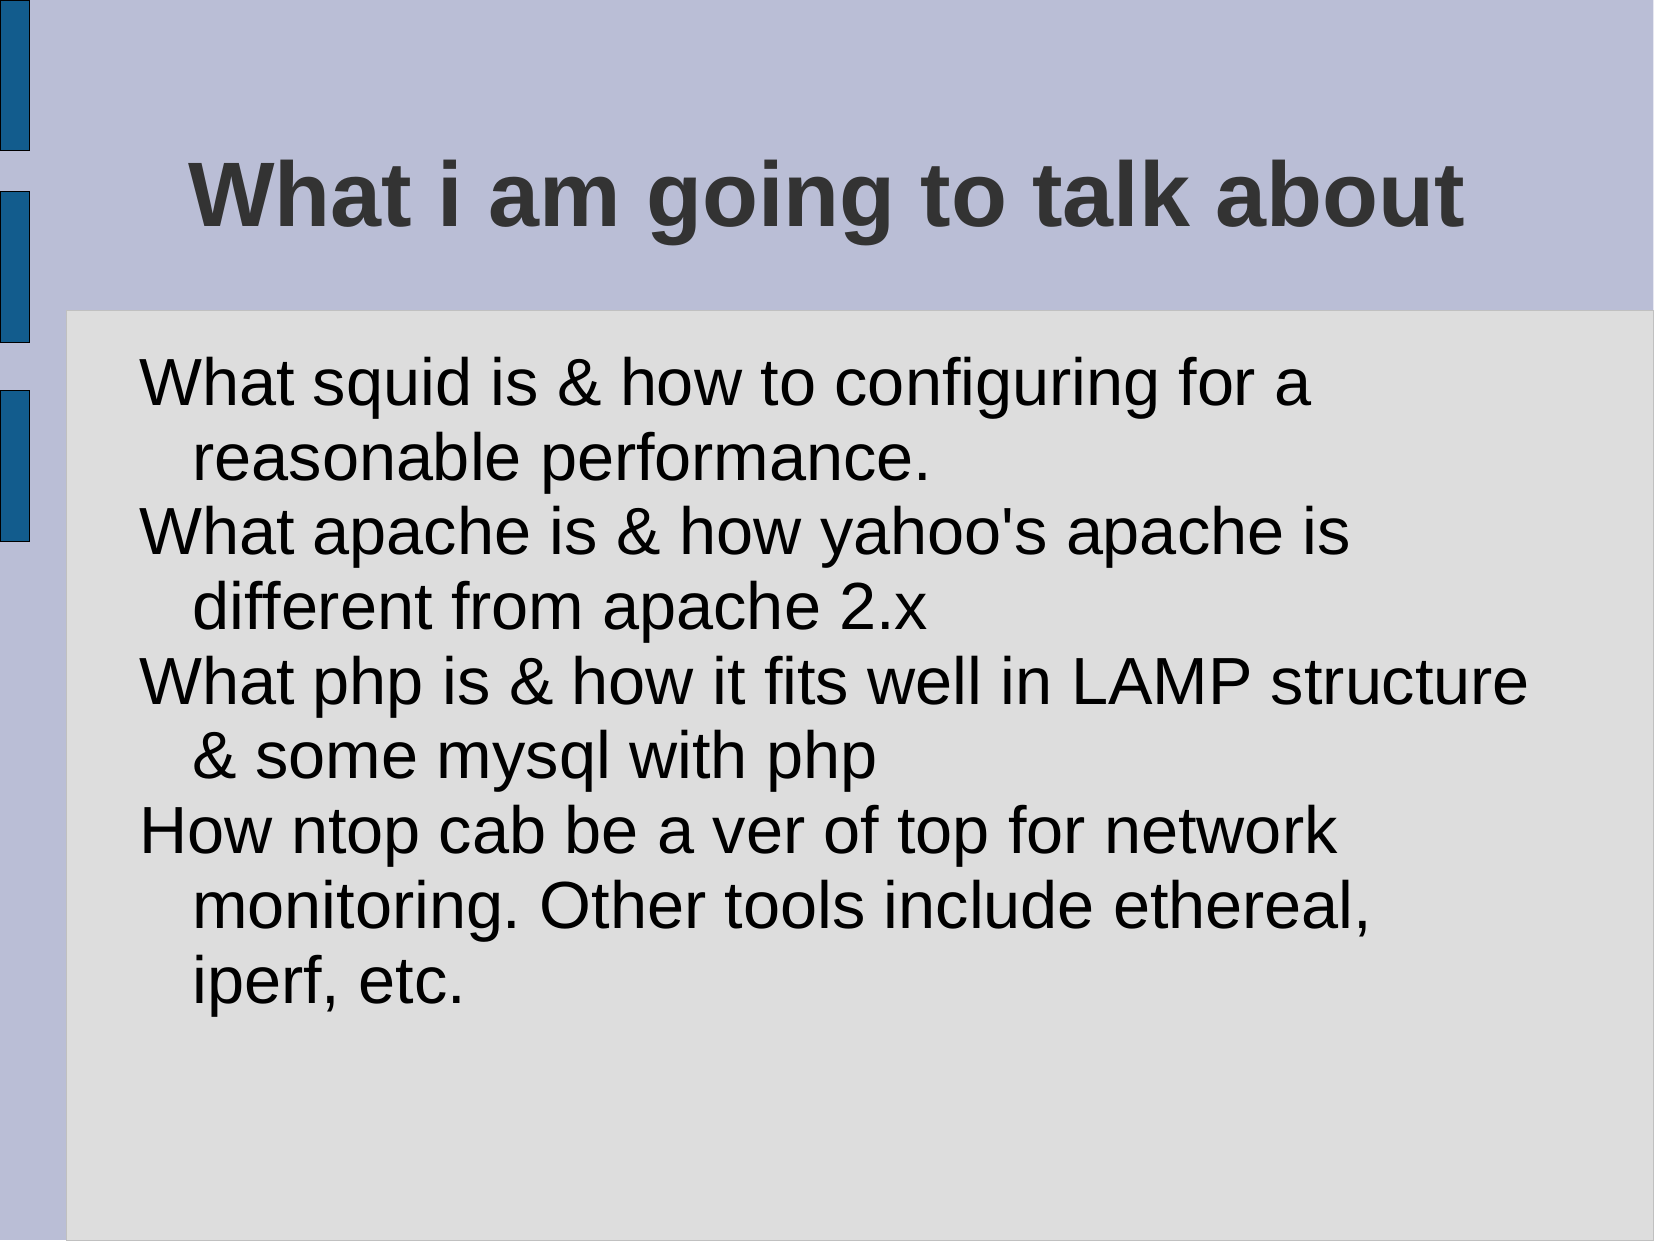

# What i am going to talk about
What squid is & how to configuring for a reasonable performance.
What apache is & how yahoo's apache is different from apache 2.x
What php is & how it fits well in LAMP structure & some mysql with php
How ntop cab be a ver of top for network monitoring. Other tools include ethereal, iperf, etc.